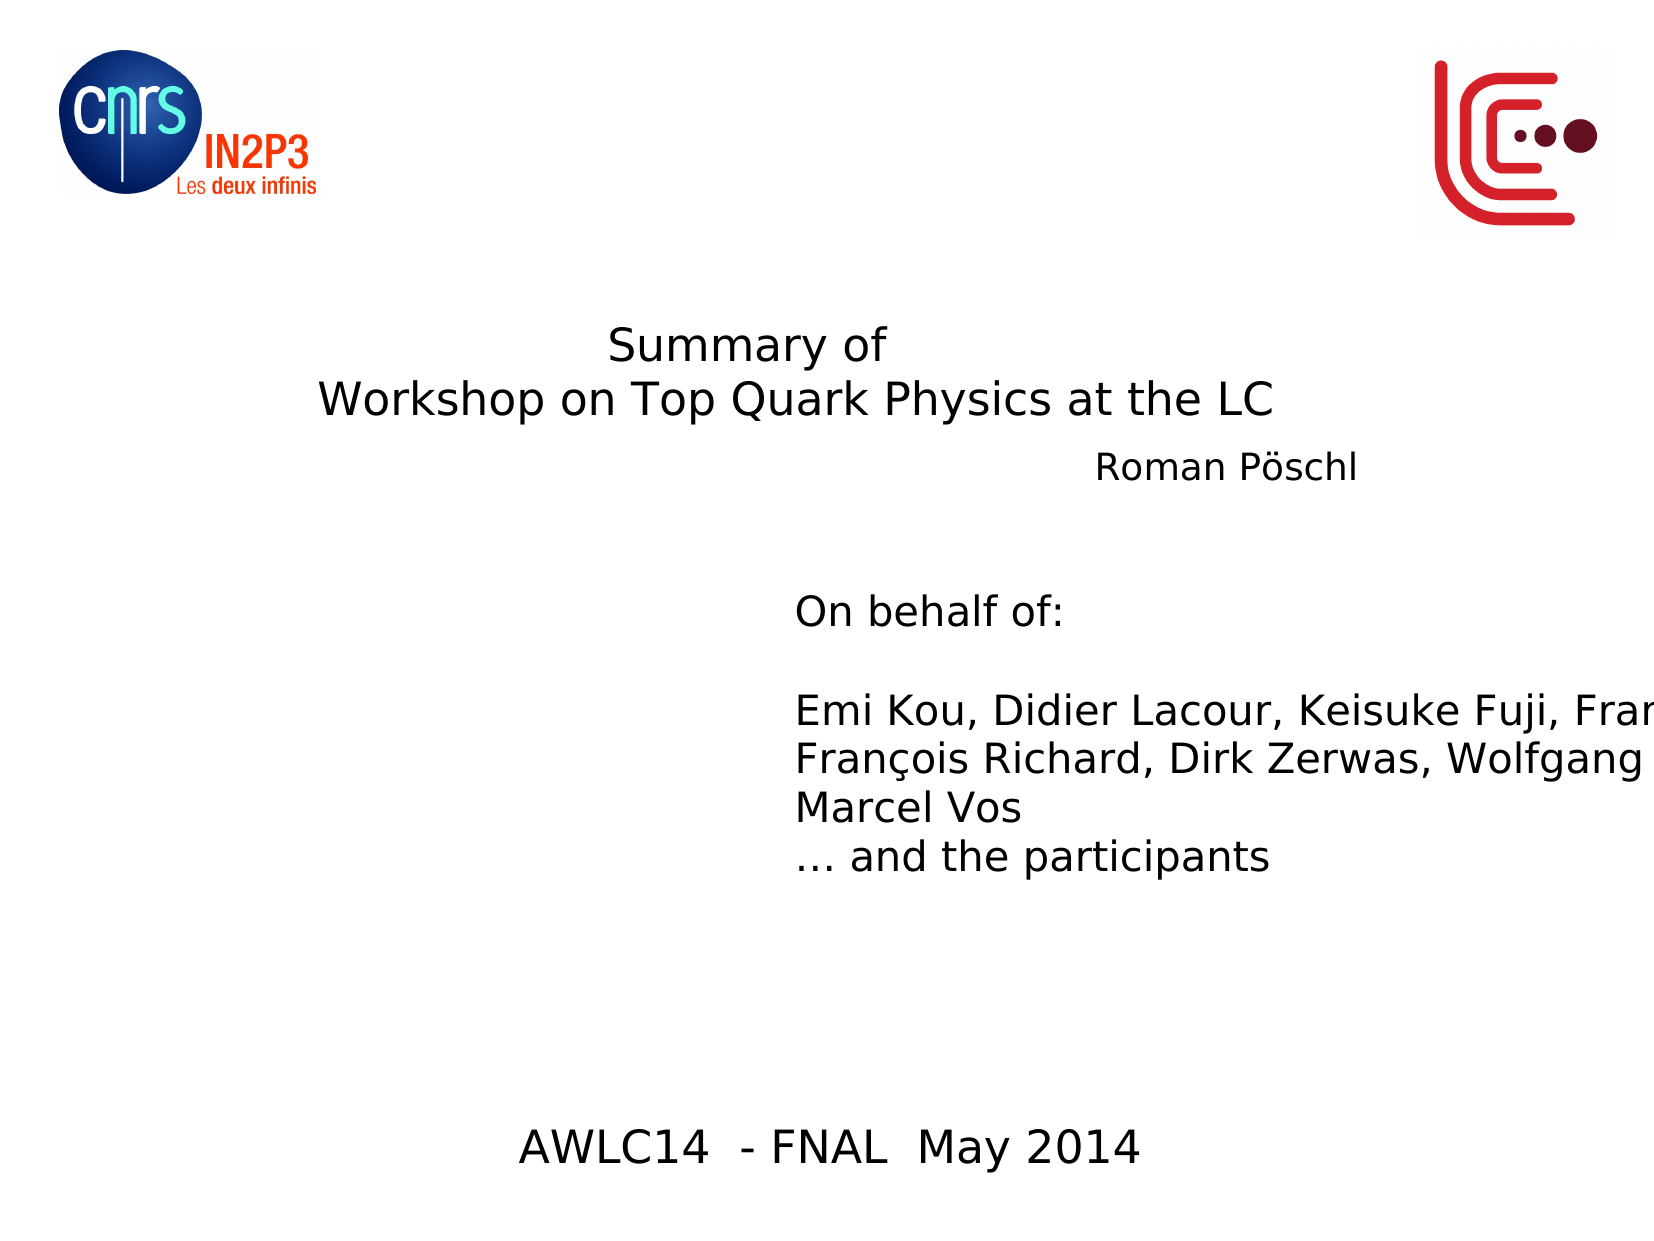

Summary of
 Workshop on Top Quark Physics at the LC
 Roman Pöschl
On behalf of:
Emi Kou, Didier Lacour, Keisuke Fuji, François LeDiberder,
François Richard, Dirk Zerwas, Wolfgang Hollik,
Marcel Vos
… and the participants
 AWLC14 - FNAL May 2014